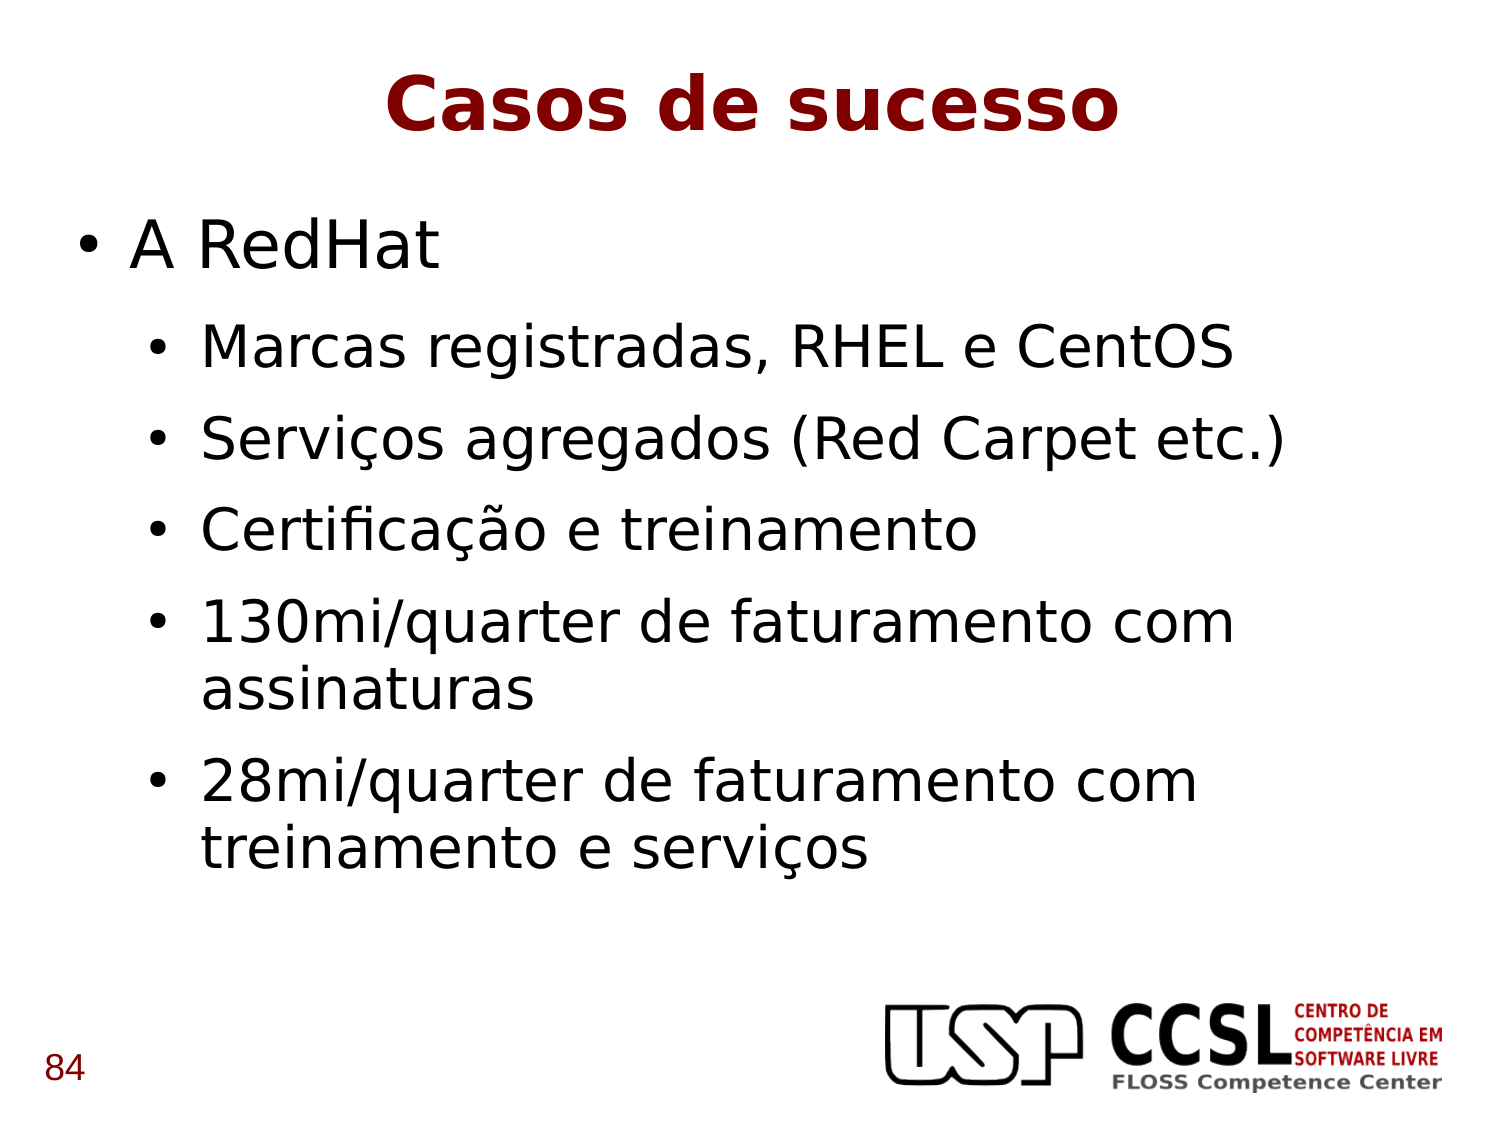

# Casos de sucesso
A RedHat
Marcas registradas, RHEL e CentOS
Serviços agregados (Red Carpet etc.)
Certificação e treinamento
130mi/quarter de faturamento com assinaturas
28mi/quarter de faturamento com treinamento e serviços